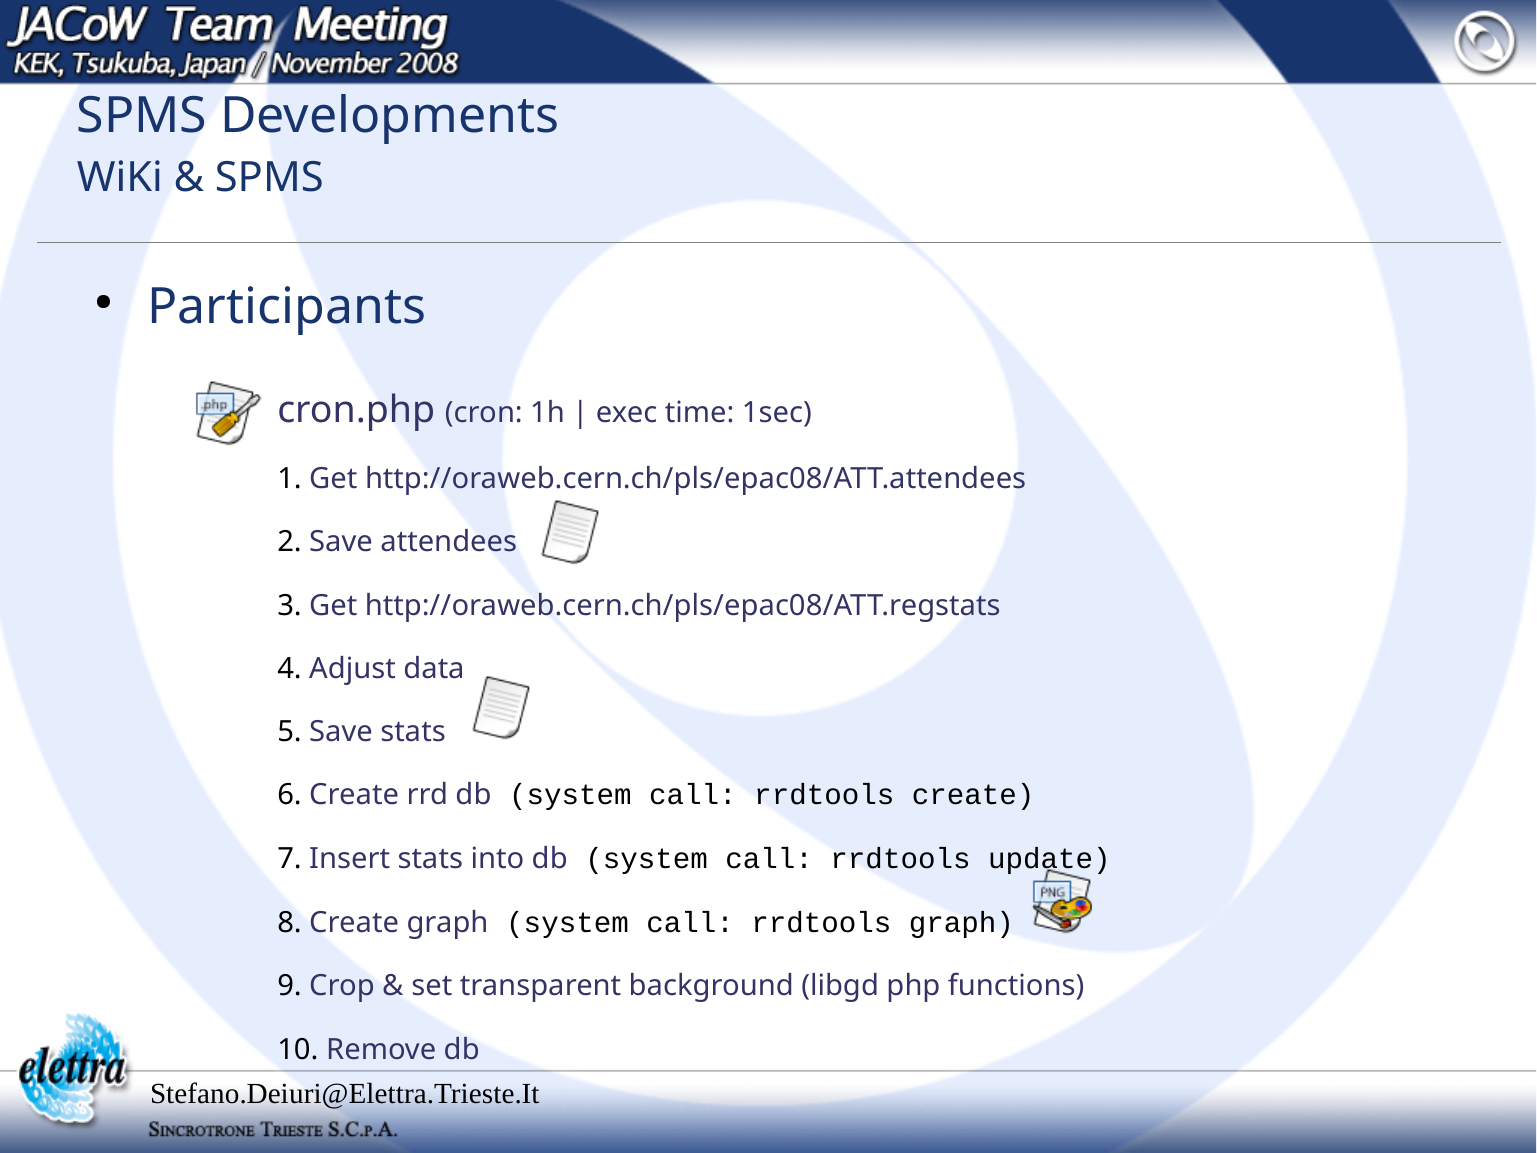

# SPMS Developments WiKi & SPMS
Participants
cron.php (cron: 1h | exec time: 1sec)
 Get http://oraweb.cern.ch/pls/epac08/ATT.attendees
 Save attendees
 Get http://oraweb.cern.ch/pls/epac08/ATT.regstats
 Adjust data
 Save stats
 Create rrd db (system call: rrdtools create)
 Insert stats into db (system call: rrdtools update)
 Create graph (system call: rrdtools graph)
 Crop & set transparent background (libgd php functions)
 Remove db